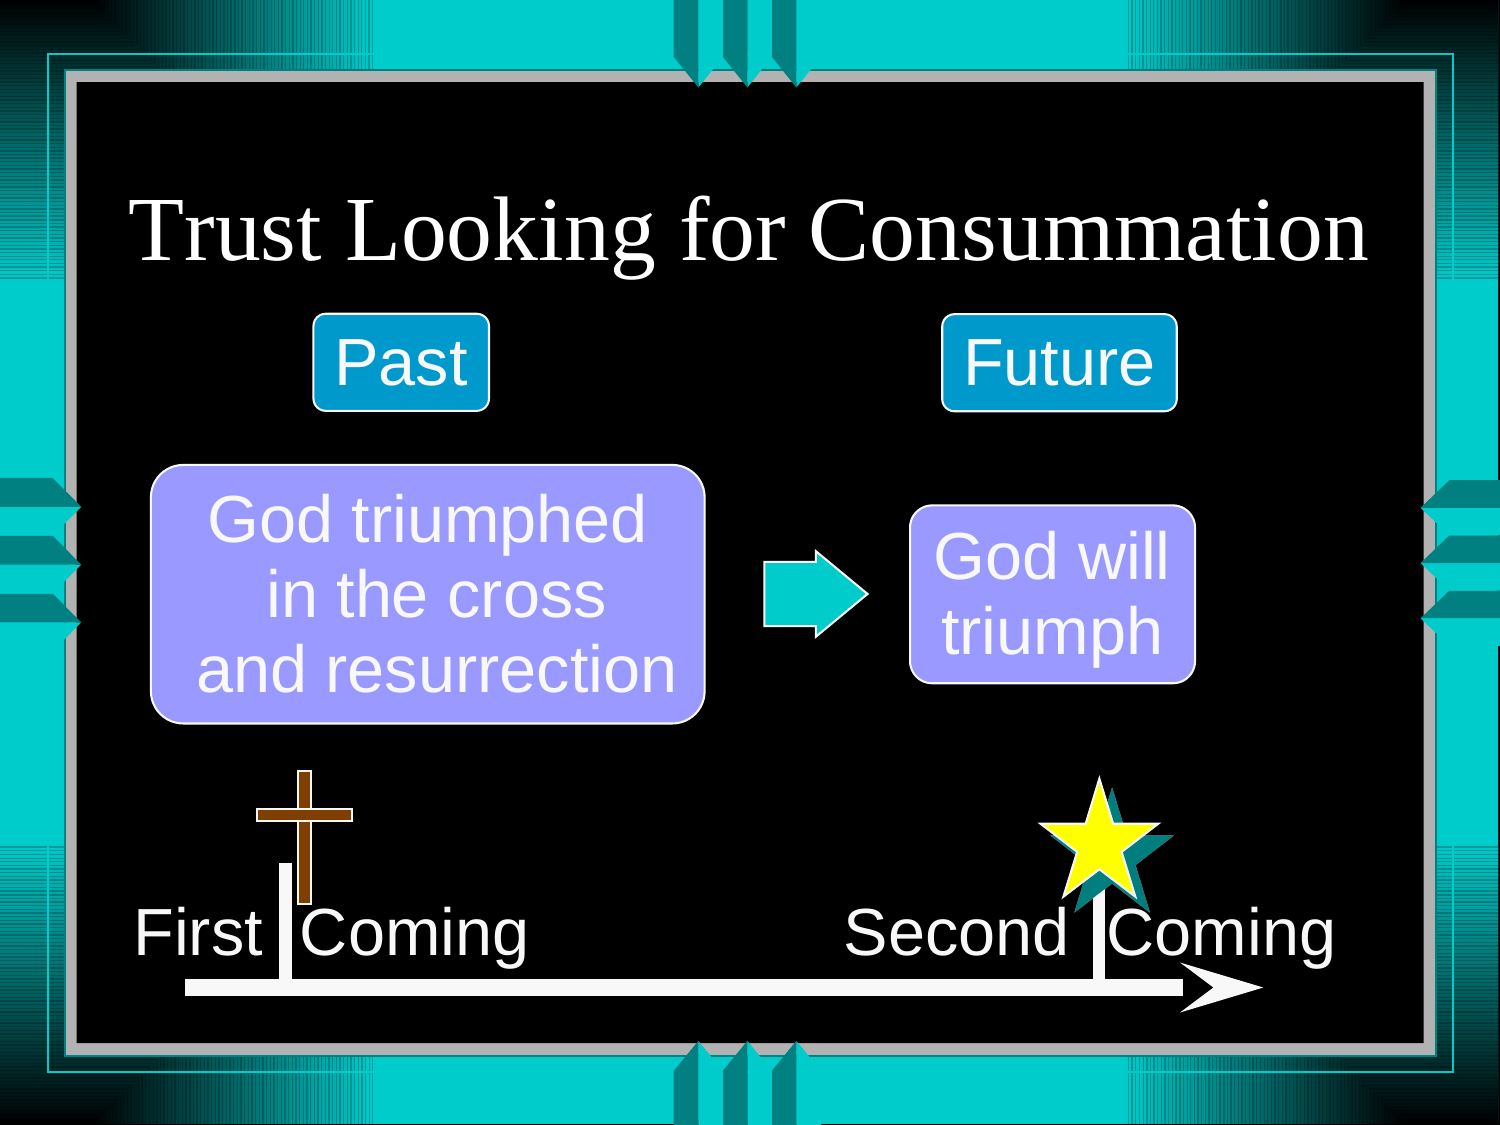

# Trust Looking for Consummation
Past
Future
God triumphed
 in the cross
 and resurrection
God will
triumph
First Coming
Second Coming